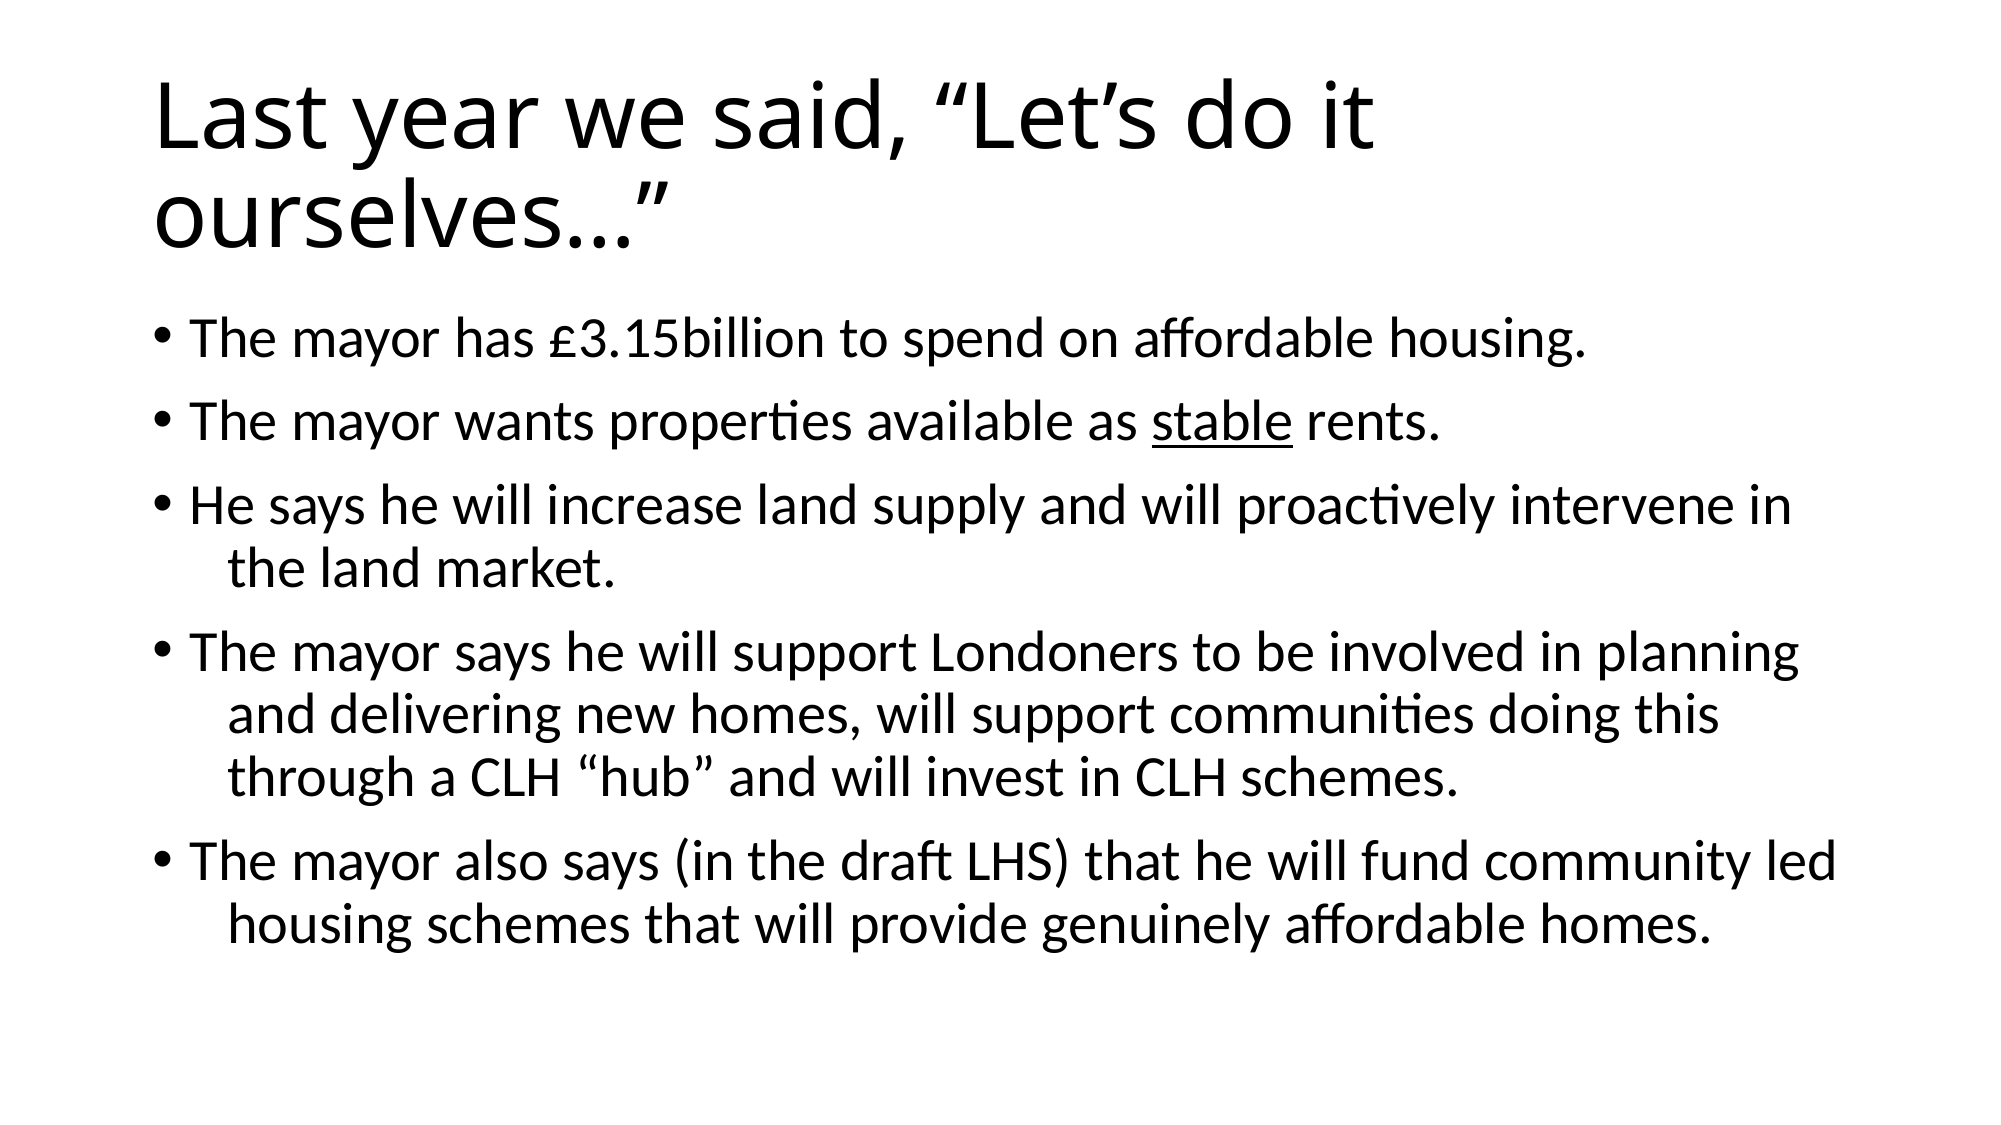

# Last year we said, “Let’s do it ourselves…”
The mayor has £3.15billion to spend on affordable housing.
The mayor wants properties available as stable rents.
He says he will increase land supply and will proactively intervene in the land market.
The mayor says he will support Londoners to be involved in planning and delivering new homes, will support communities doing this through a CLH “hub” and will invest in CLH schemes.
The mayor also says (in the draft LHS) that he will fund community led housing schemes that will provide genuinely affordable homes.